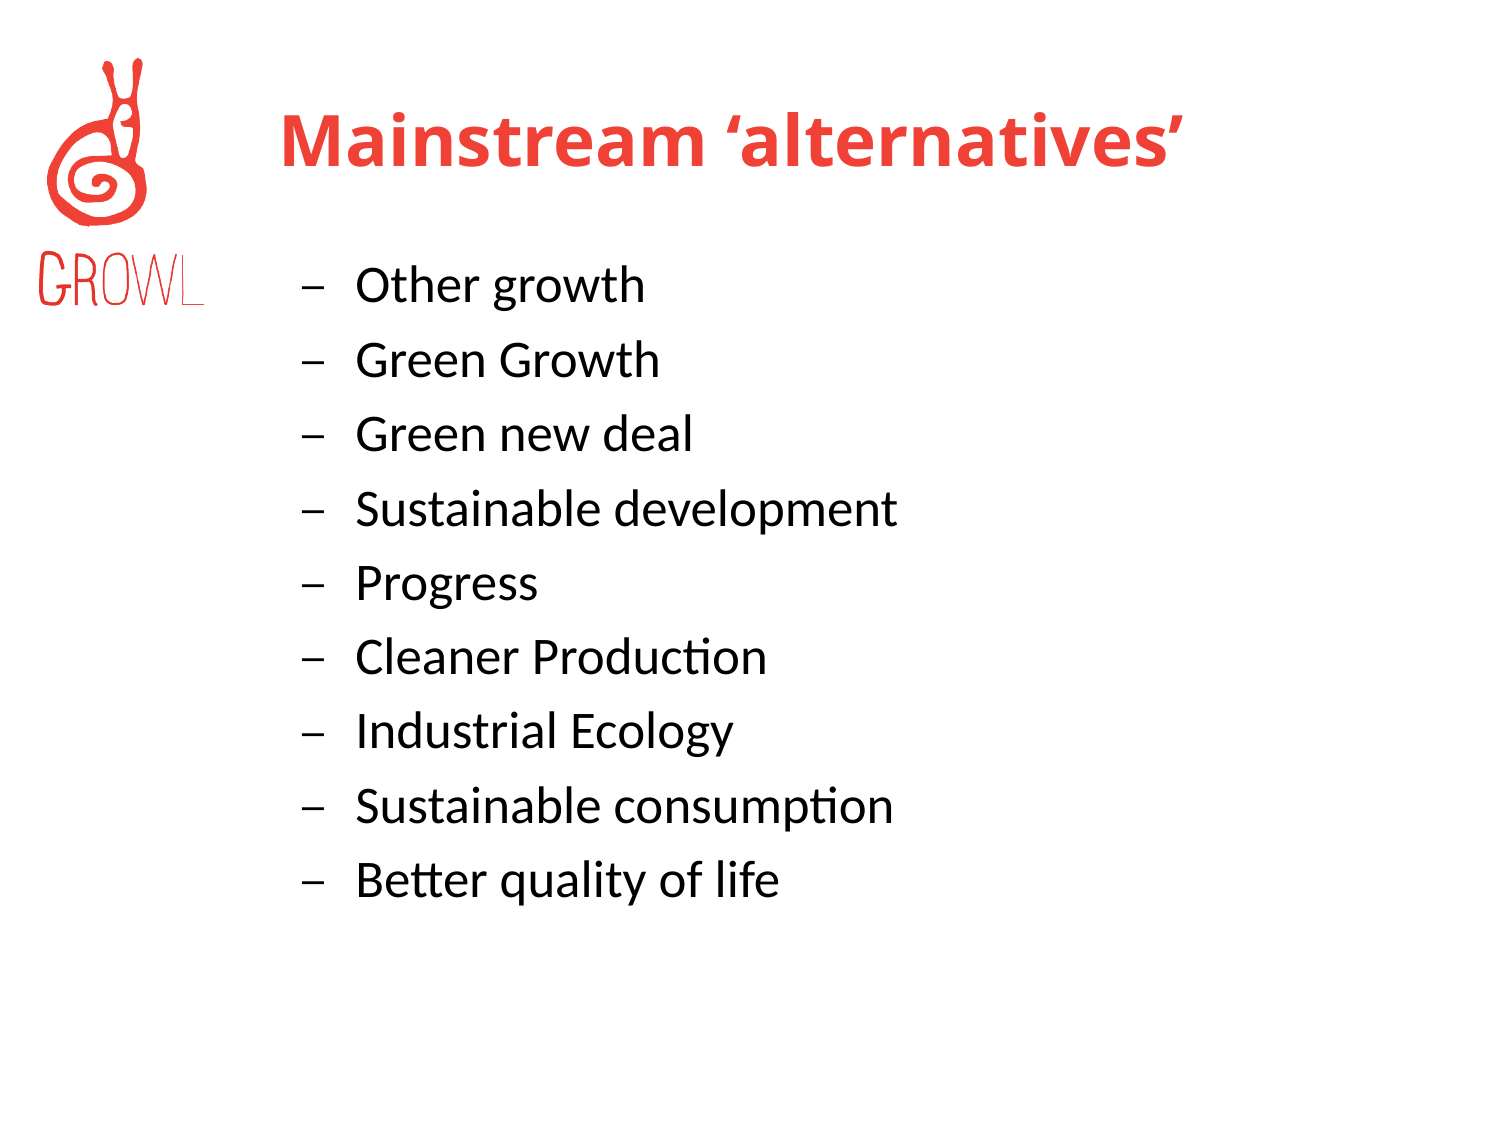

Mainstream ‘alternatives’
# Other growth
Green Growth
Green new deal
Sustainable development
Progress
Cleaner Production
Industrial Ecology
Sustainable consumption
Better quality of life